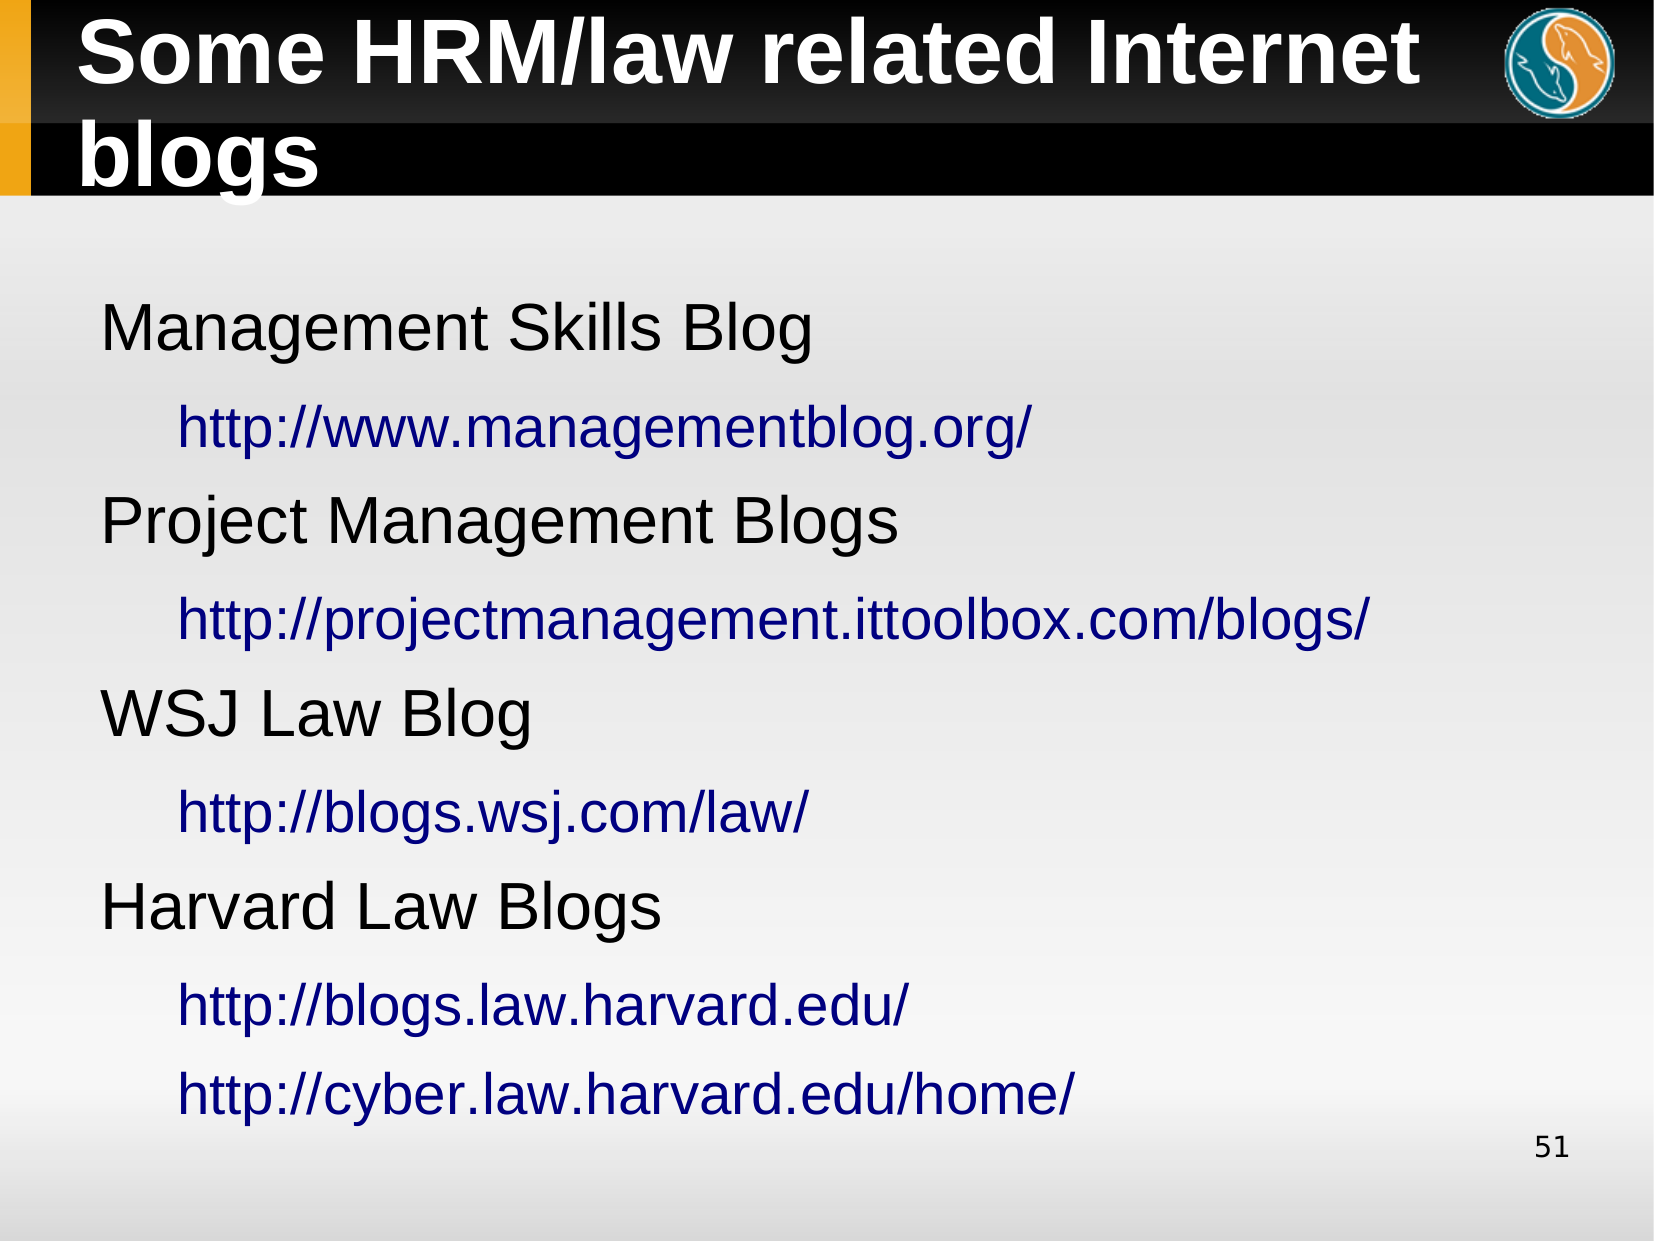

# Some HRM/law related Internet blogs
Management Skills Blog
http://www.managementblog.org/
Project Management Blogs
http://projectmanagement.ittoolbox.com/blogs/
WSJ Law Blog
http://blogs.wsj.com/law/
Harvard Law Blogs
http://blogs.law.harvard.edu/
http://cyber.law.harvard.edu/home/
51